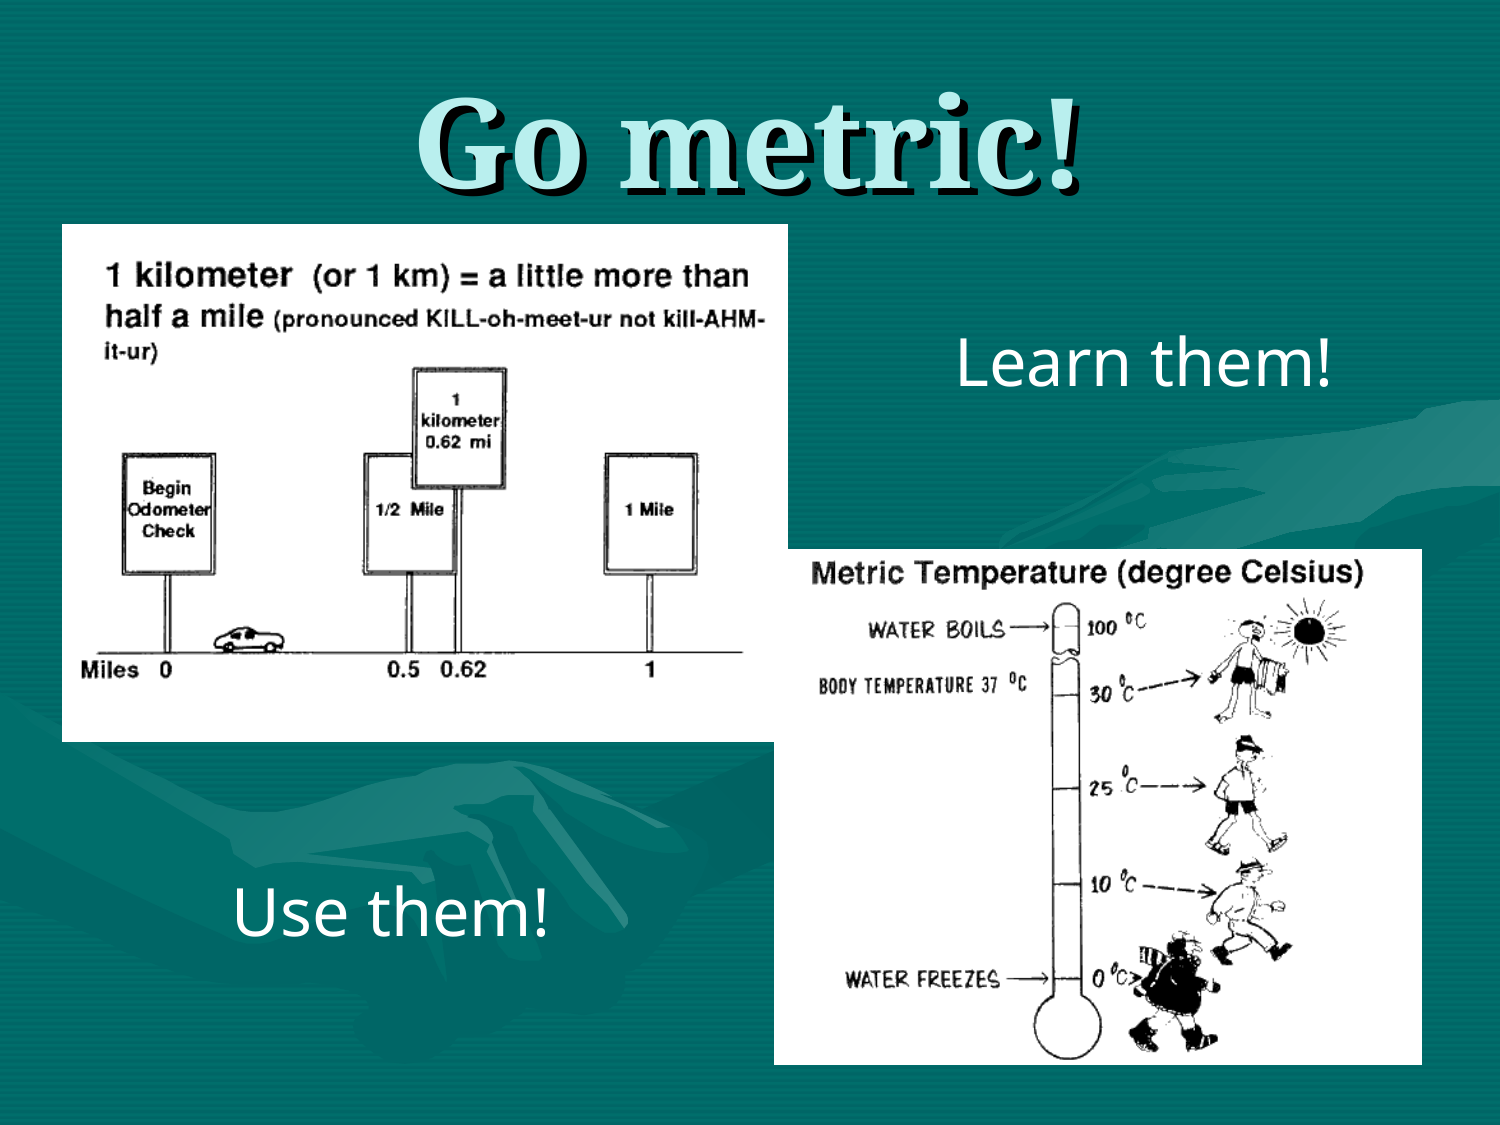

# Go metric!
Learn them!
Use them!